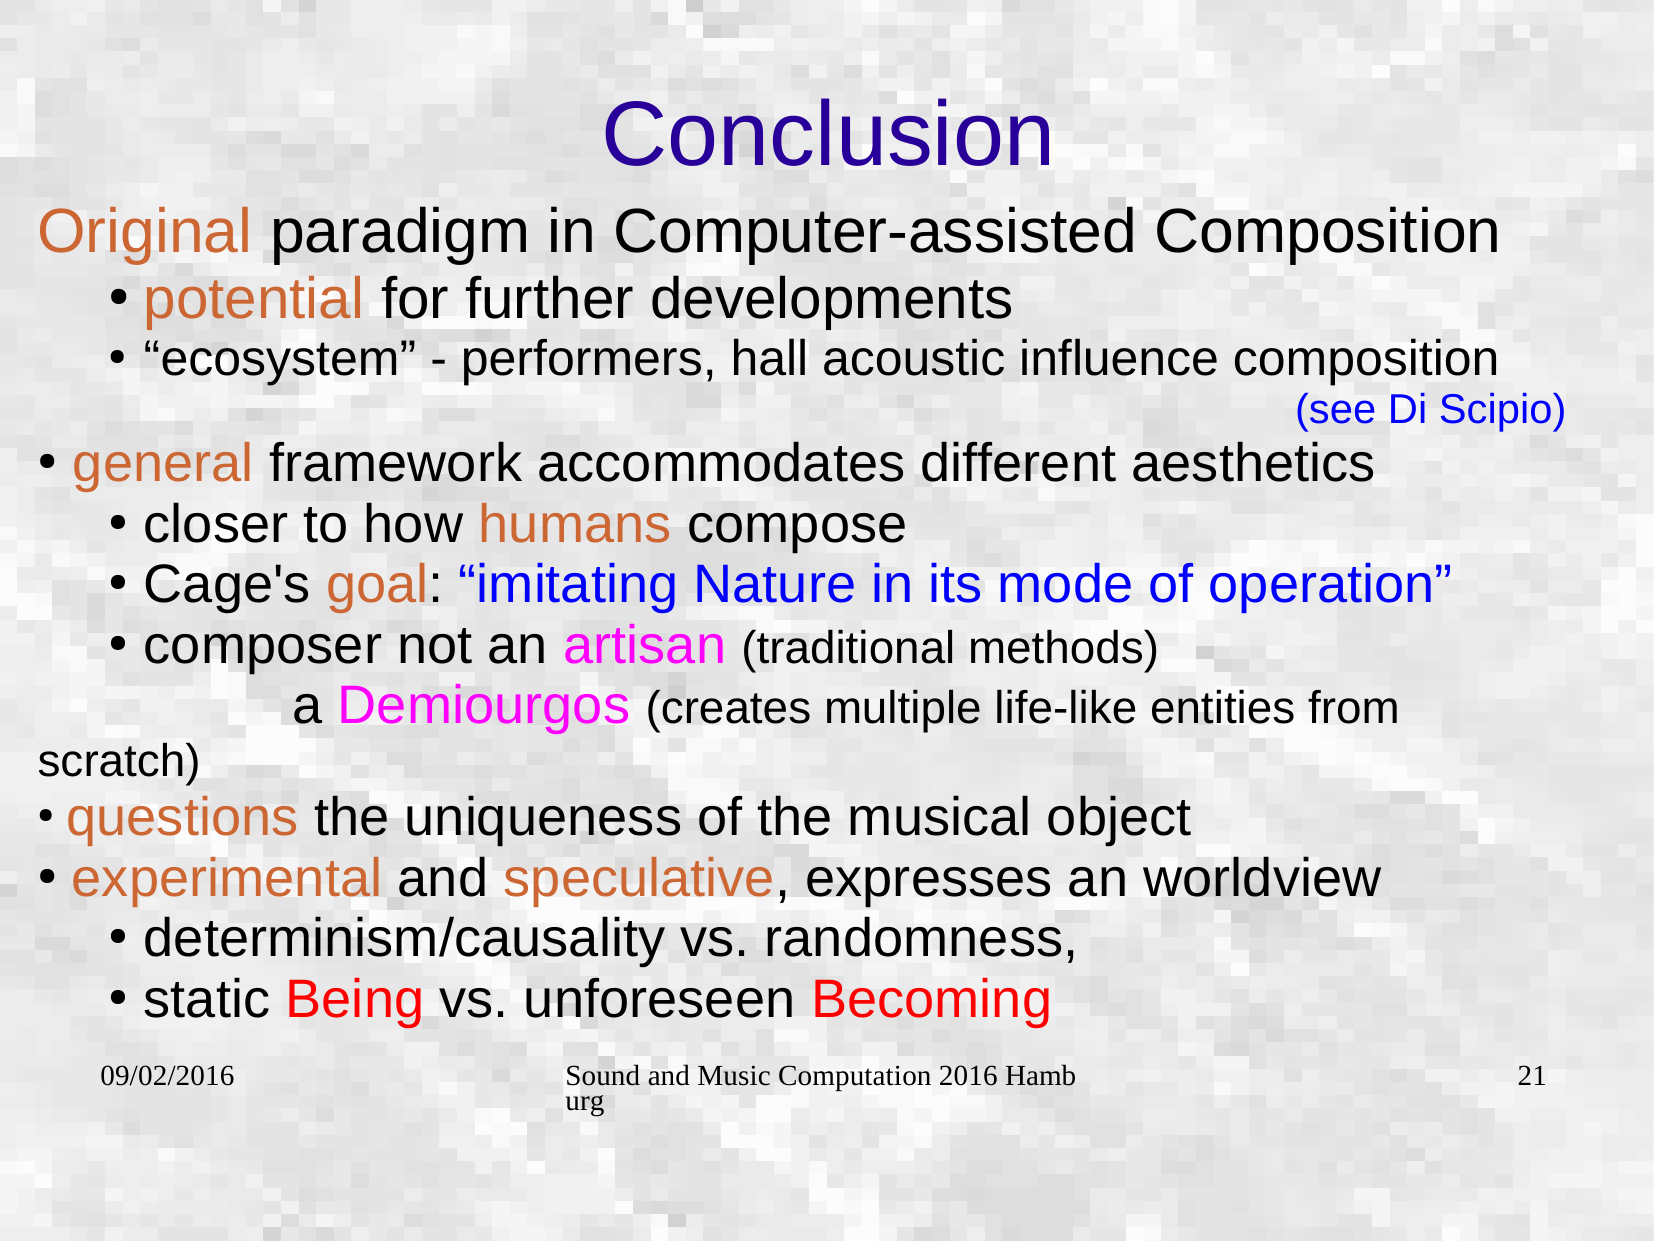

# Conclusion
Original paradigm in Computer-assisted Composition
potential for further developments
“ecosystem” - performers, hall acoustic influence composition
																 (see Di Scipio)
general framework accommodates different aesthetics
closer to how humans compose
Cage's goal: “imitating Nature in its mode of operation”
composer not an artisan (traditional methods)
		 a Demiourgos (creates multiple life-like entities from scratch)
 questions the uniqueness of the musical object
 experimental and speculative, expresses an worldview
determinism/causality vs. randomness,
static Being vs. unforeseen Becoming
09/02/2016
Sound and Music Computation 2016 Hamburg
21